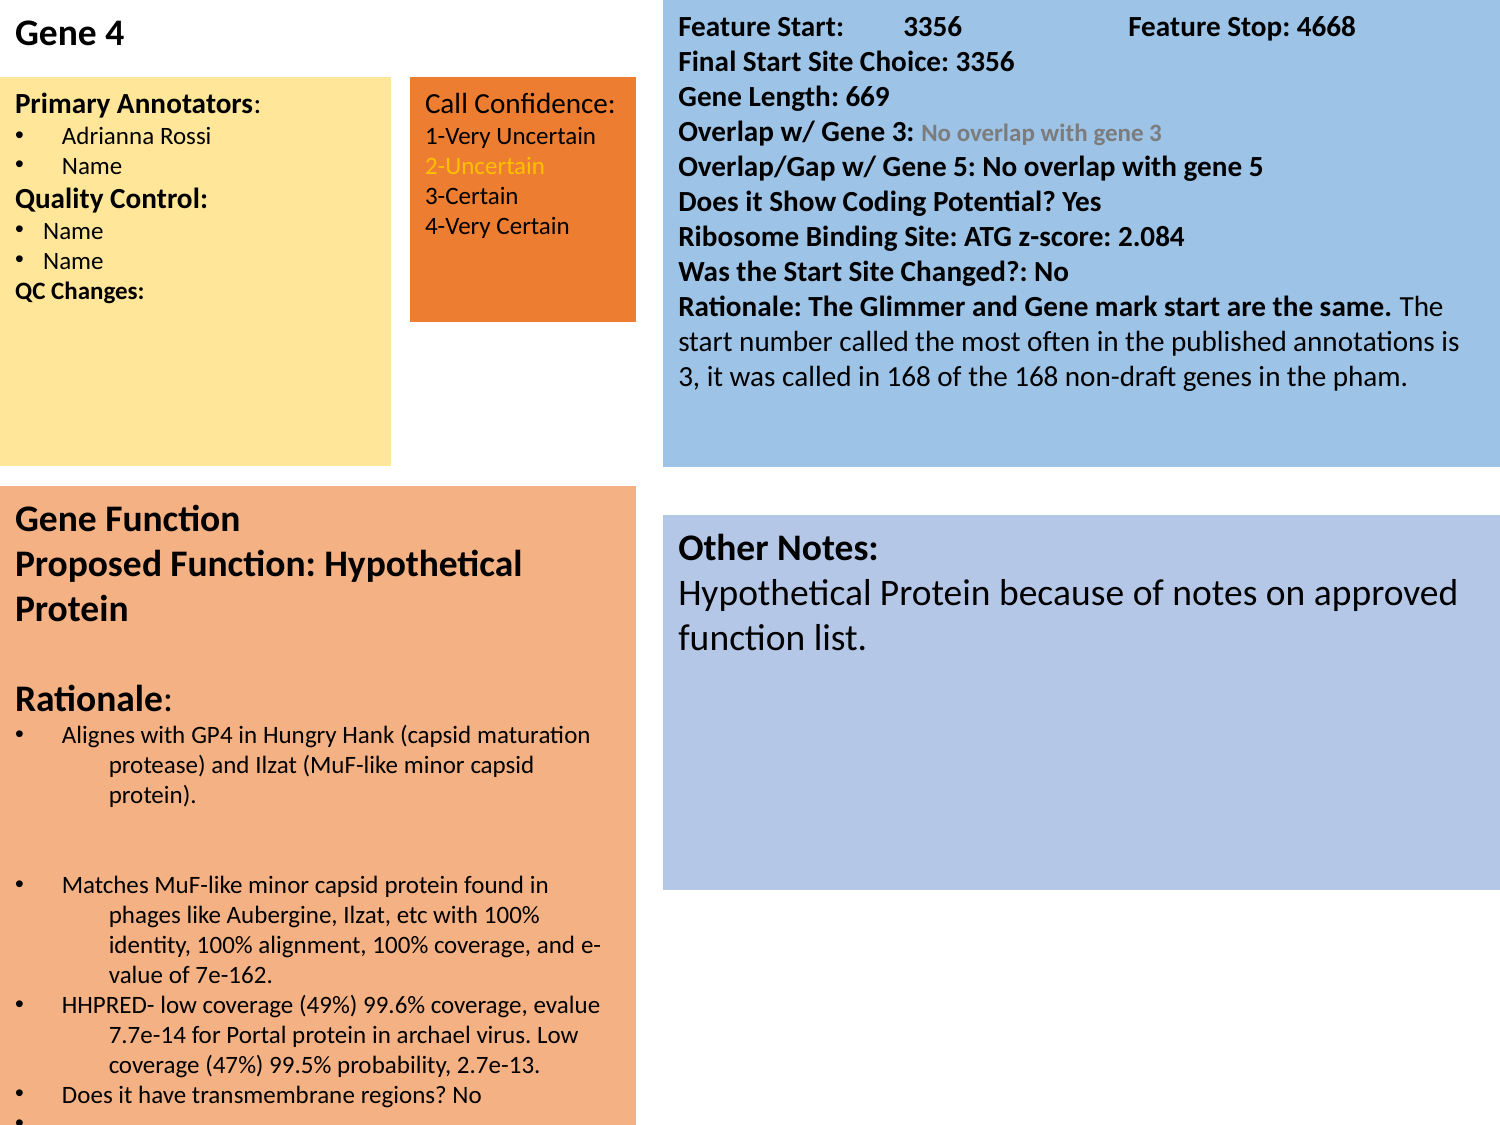

Gene 4
Feature Start: 	3356			Feature Stop: 4668
Final Start Site Choice: 3356
Gene Length: 669
Overlap w/ Gene 3: No overlap with gene 3
Overlap/Gap w/ Gene 5: No overlap with gene 5
Does it Show Coding Potential? Yes
Ribosome Binding Site: ATG z-score: 2.084
Was the Start Site Changed?: No
Rationale: The Glimmer and Gene mark start are the same. The start number called the most often in the published annotations is 3, it was called in 168 of the 168 non-draft genes in the pham.
Primary Annotators:
Adrianna Rossi
Name
Quality Control:
Name
Name
QC Changes:
Call Confidence:
1-Very Uncertain
2-Uncertain
3-Certain
4-Very Certain
Gene Function
Proposed Function: Hypothetical Protein
Rationale:
Alignes with GP4 in Hungry Hank (capsid maturation protease) and Ilzat (MuF-like minor capsid protein).
Matches MuF-like minor capsid protein found in phages like Aubergine, Ilzat, etc with 100% identity, 100% alignment, 100% coverage, and e-value of 7e-162.
HHPRED- low coverage (49%) 99.6% coverage, evalue 7.7e-14 for Portal protein in archael virus. Low coverage (47%) 99.5% probability, 2.7e-13.
Does it have transmembrane regions? No
Other Notes:
Hypothetical Protein because of notes on approved function list.